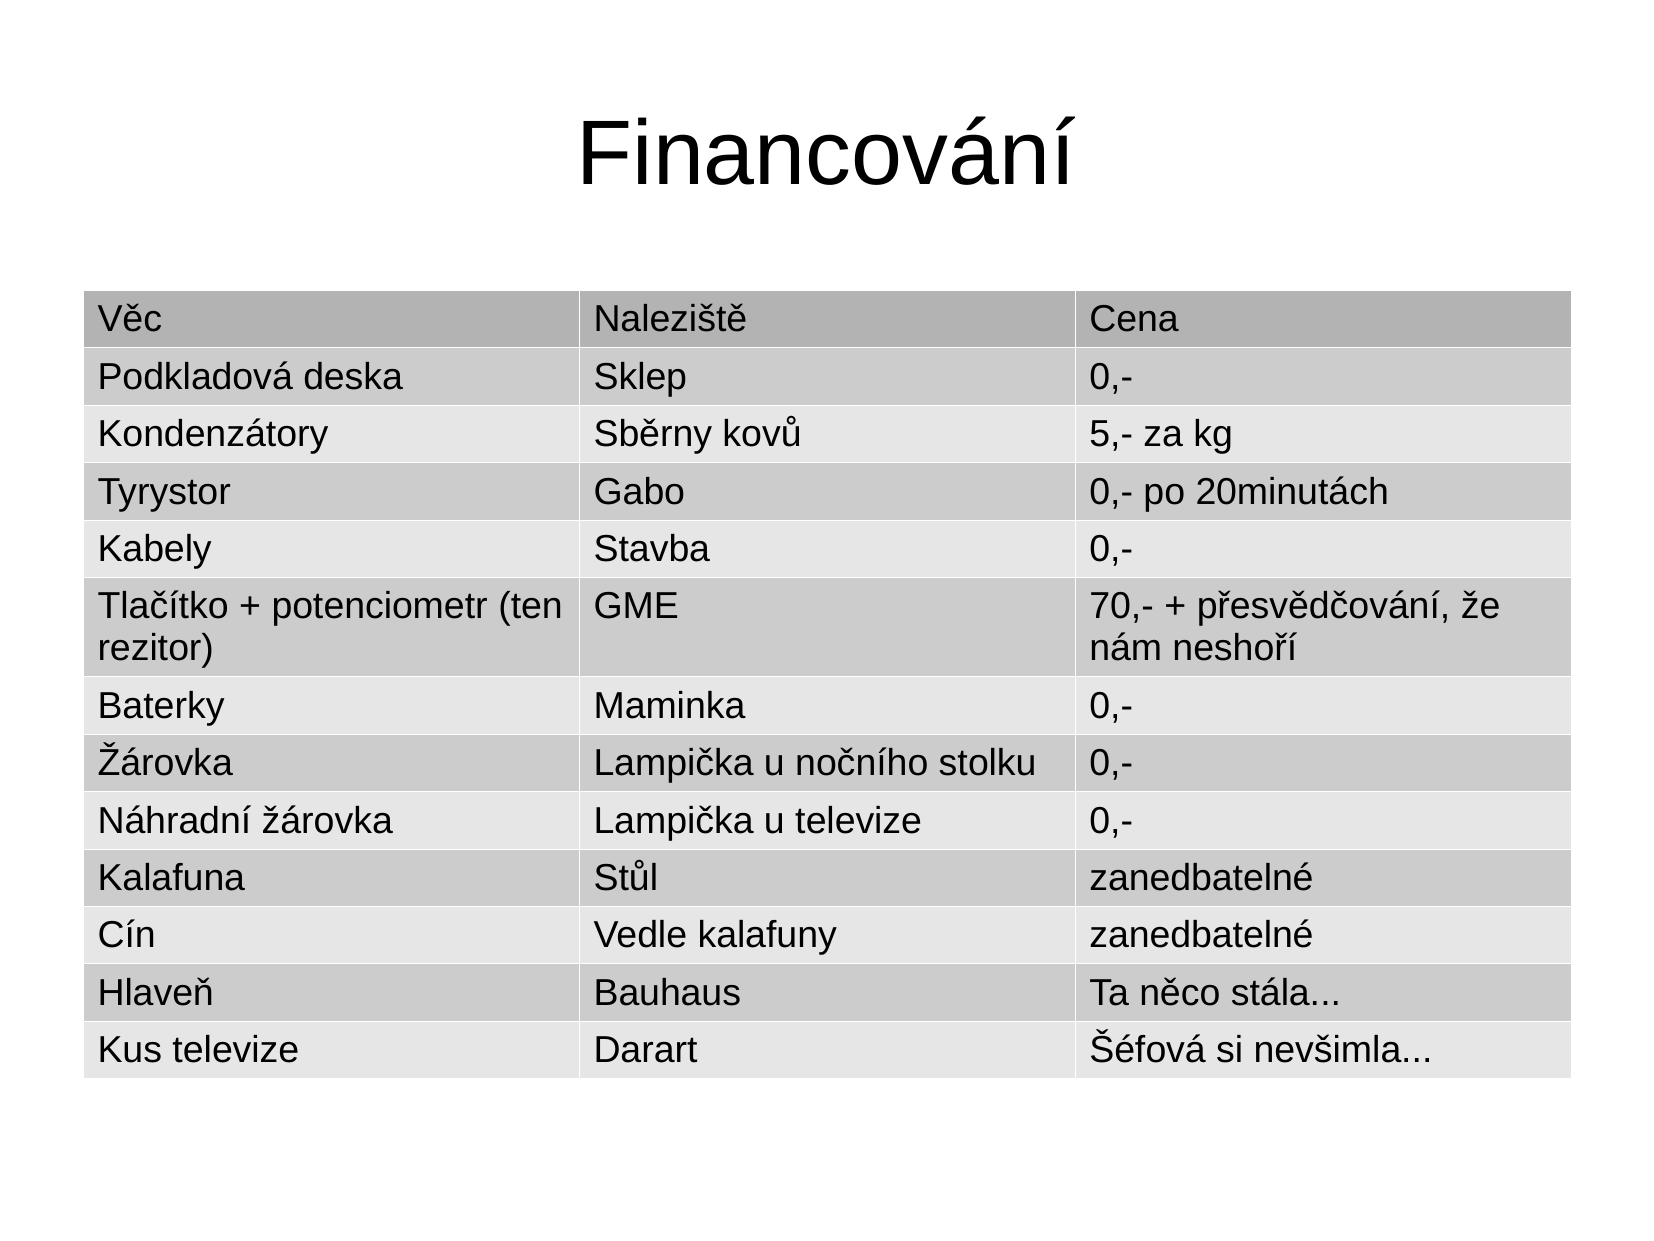

# Financování
| Věc | Naleziště | Cena |
| --- | --- | --- |
| Podkladová deska | Sklep | 0,- |
| Kondenzátory | Sběrny kovů | 5,- za kg |
| Tyrystor | Gabo | 0,- po 20minutách |
| Kabely | Stavba | 0,- |
| Tlačítko + potenciometr (ten rezitor) | GME | 70,- + přesvědčování, že nám neshoří |
| Baterky | Maminka | 0,- |
| Žárovka | Lampička u nočního stolku | 0,- |
| Náhradní žárovka | Lampička u televize | 0,- |
| Kalafuna | Stůl | zanedbatelné |
| Cín | Vedle kalafuny | zanedbatelné |
| Hlaveň | Bauhaus | Ta něco stála... |
| Kus televize | Darart | Šéfová si nevšimla... |